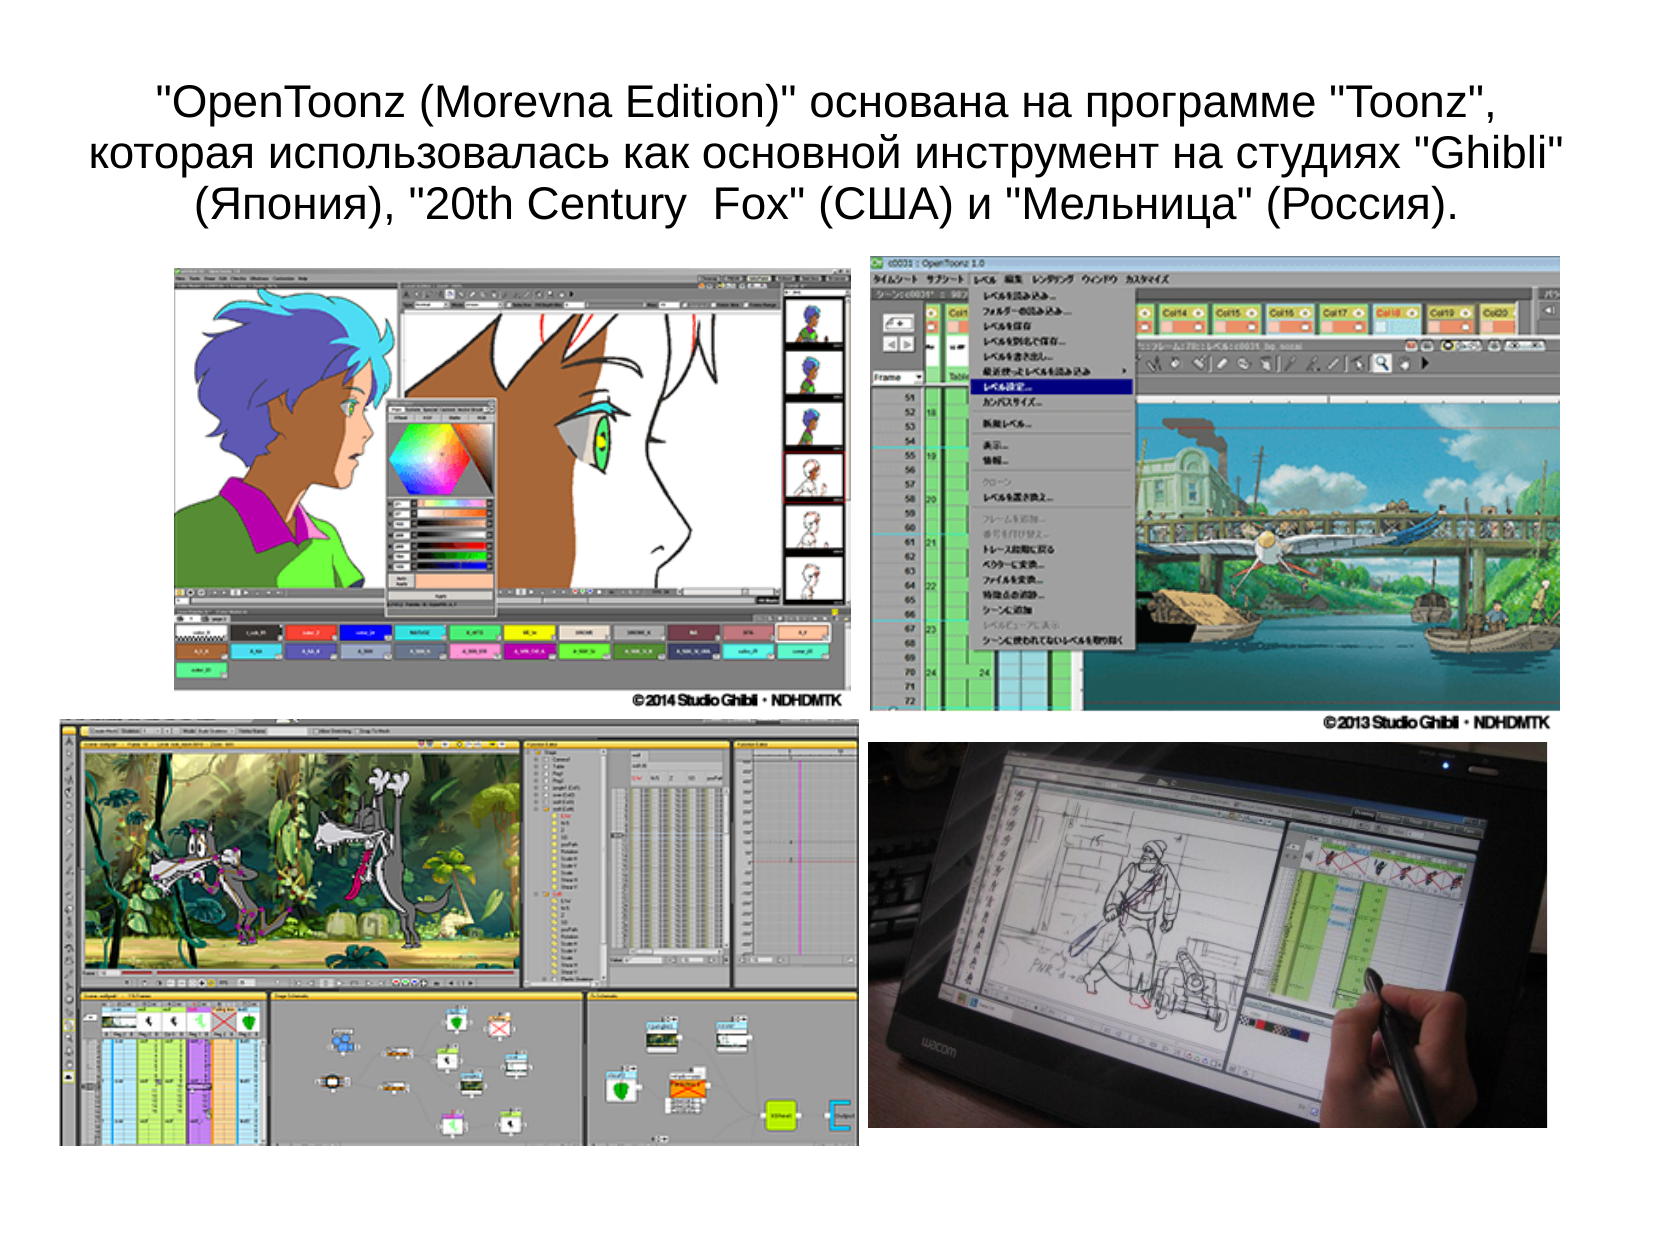

# "OpenToonz (Morevna Edition)" основана на программе "Toonz", которая использовалась как основной инструмент на студиях "Ghibli" (Япония), "20th Century Fox" (США) и "Мельница" (Россия).